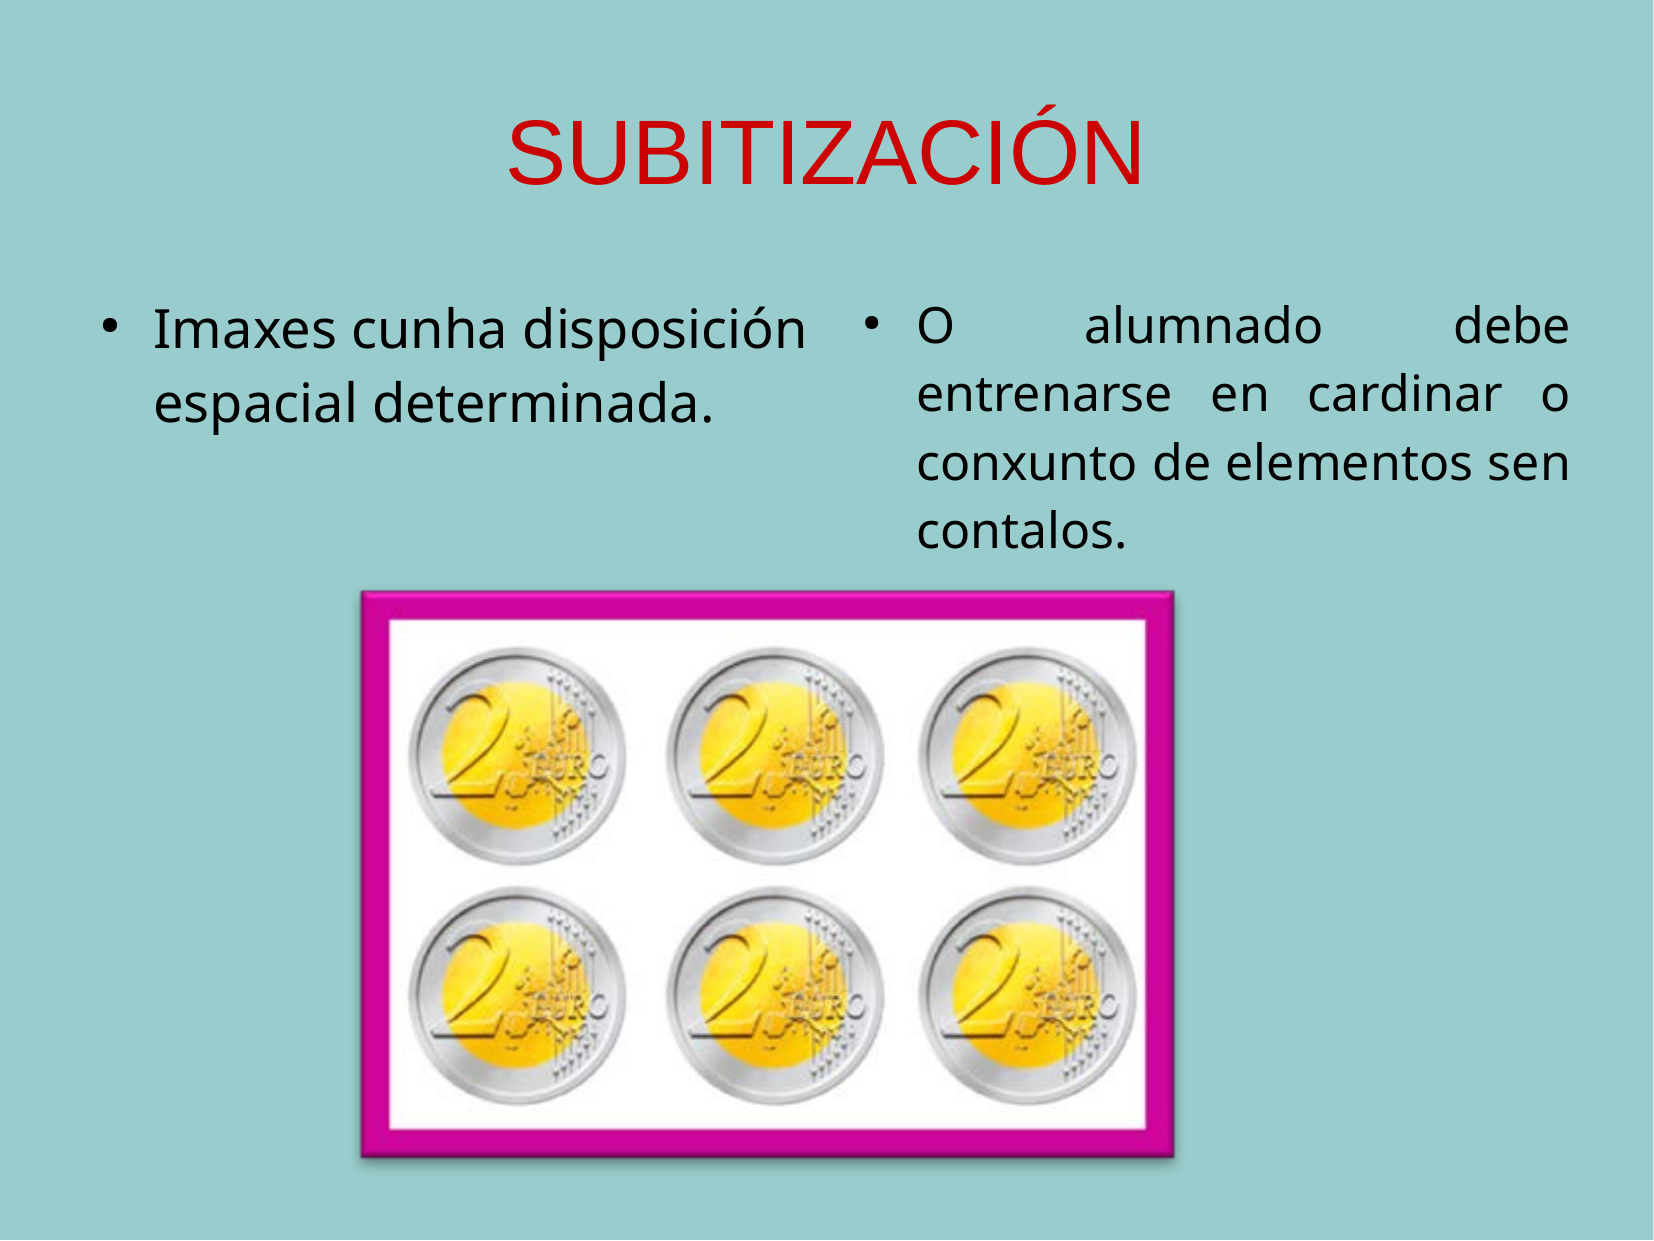

# SUBITIZACIÓN
Imaxes cunha disposición espacial determinada.
O alumnado debe entrenarse en cardinar o conxunto de elementos sen contalos.